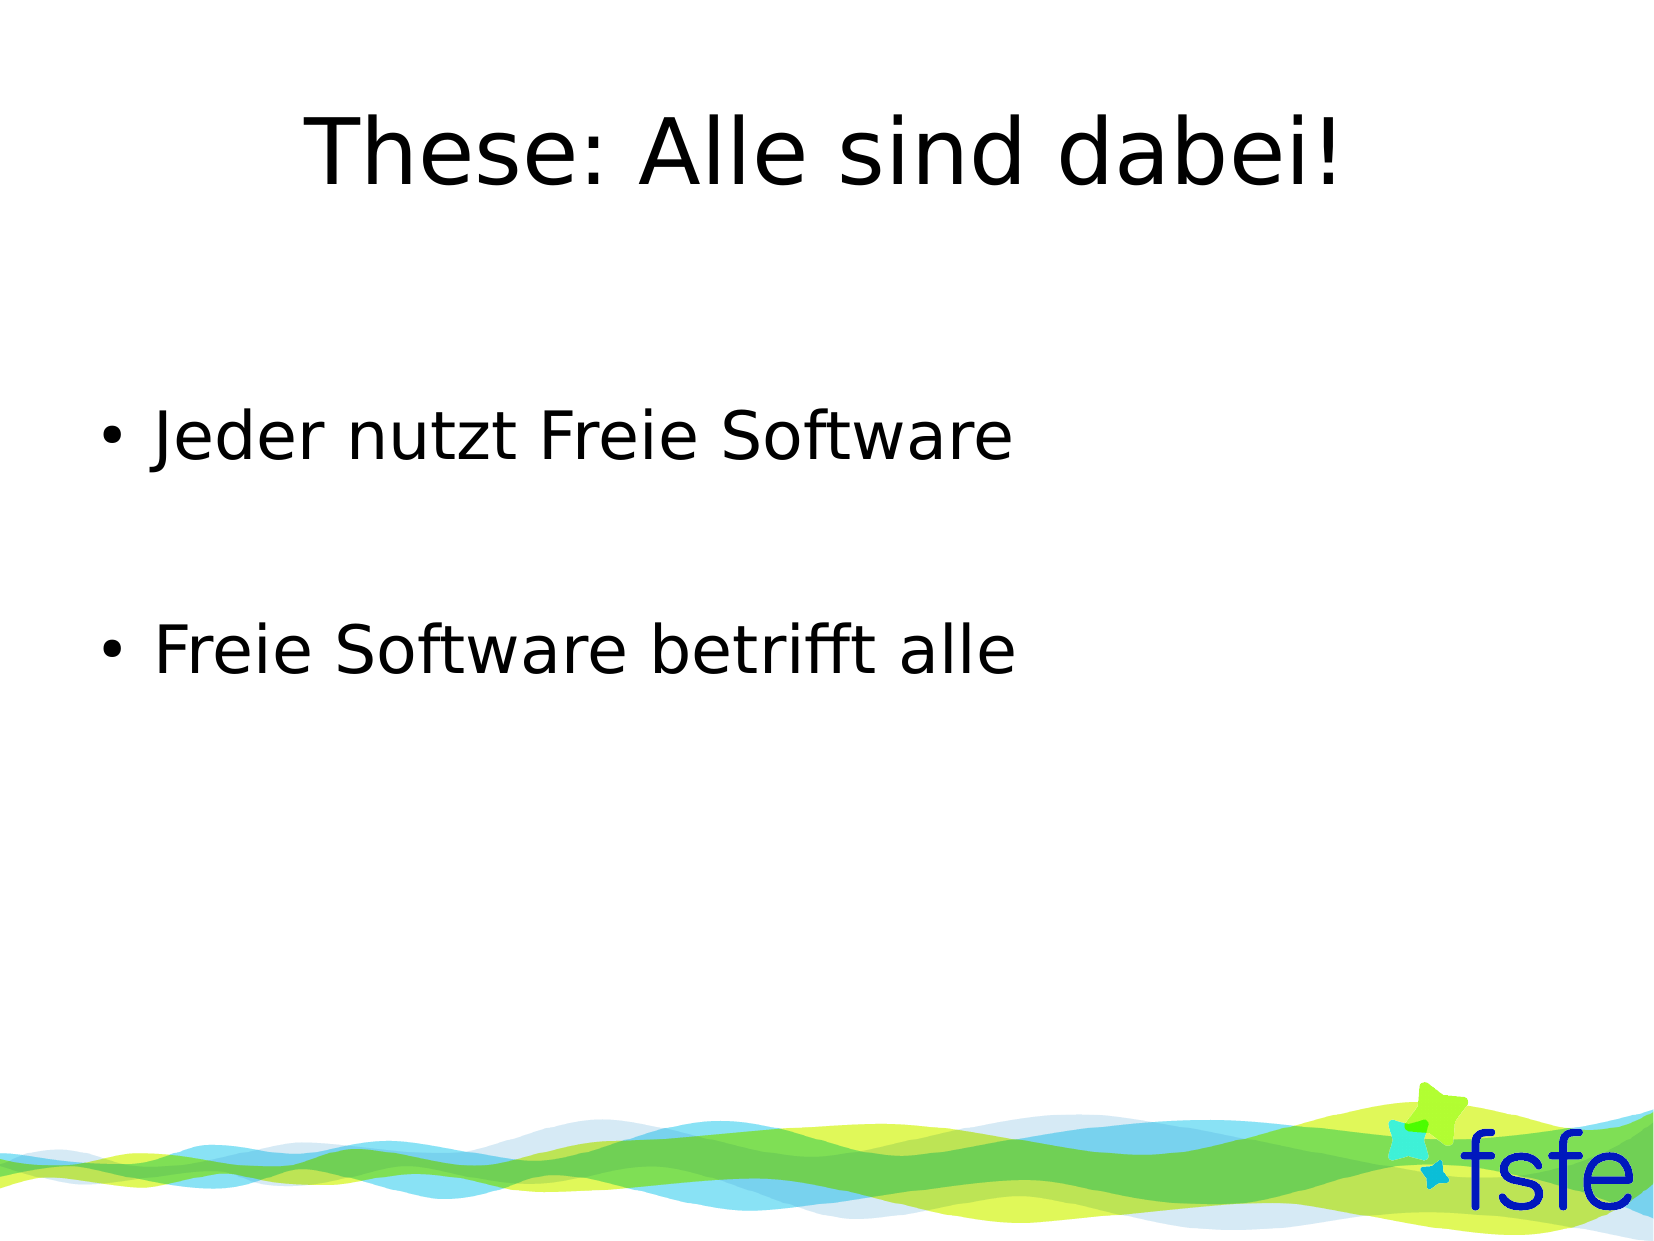

# These: Alle sind dabei!
Jeder nutzt Freie Software
Freie Software betrifft alle